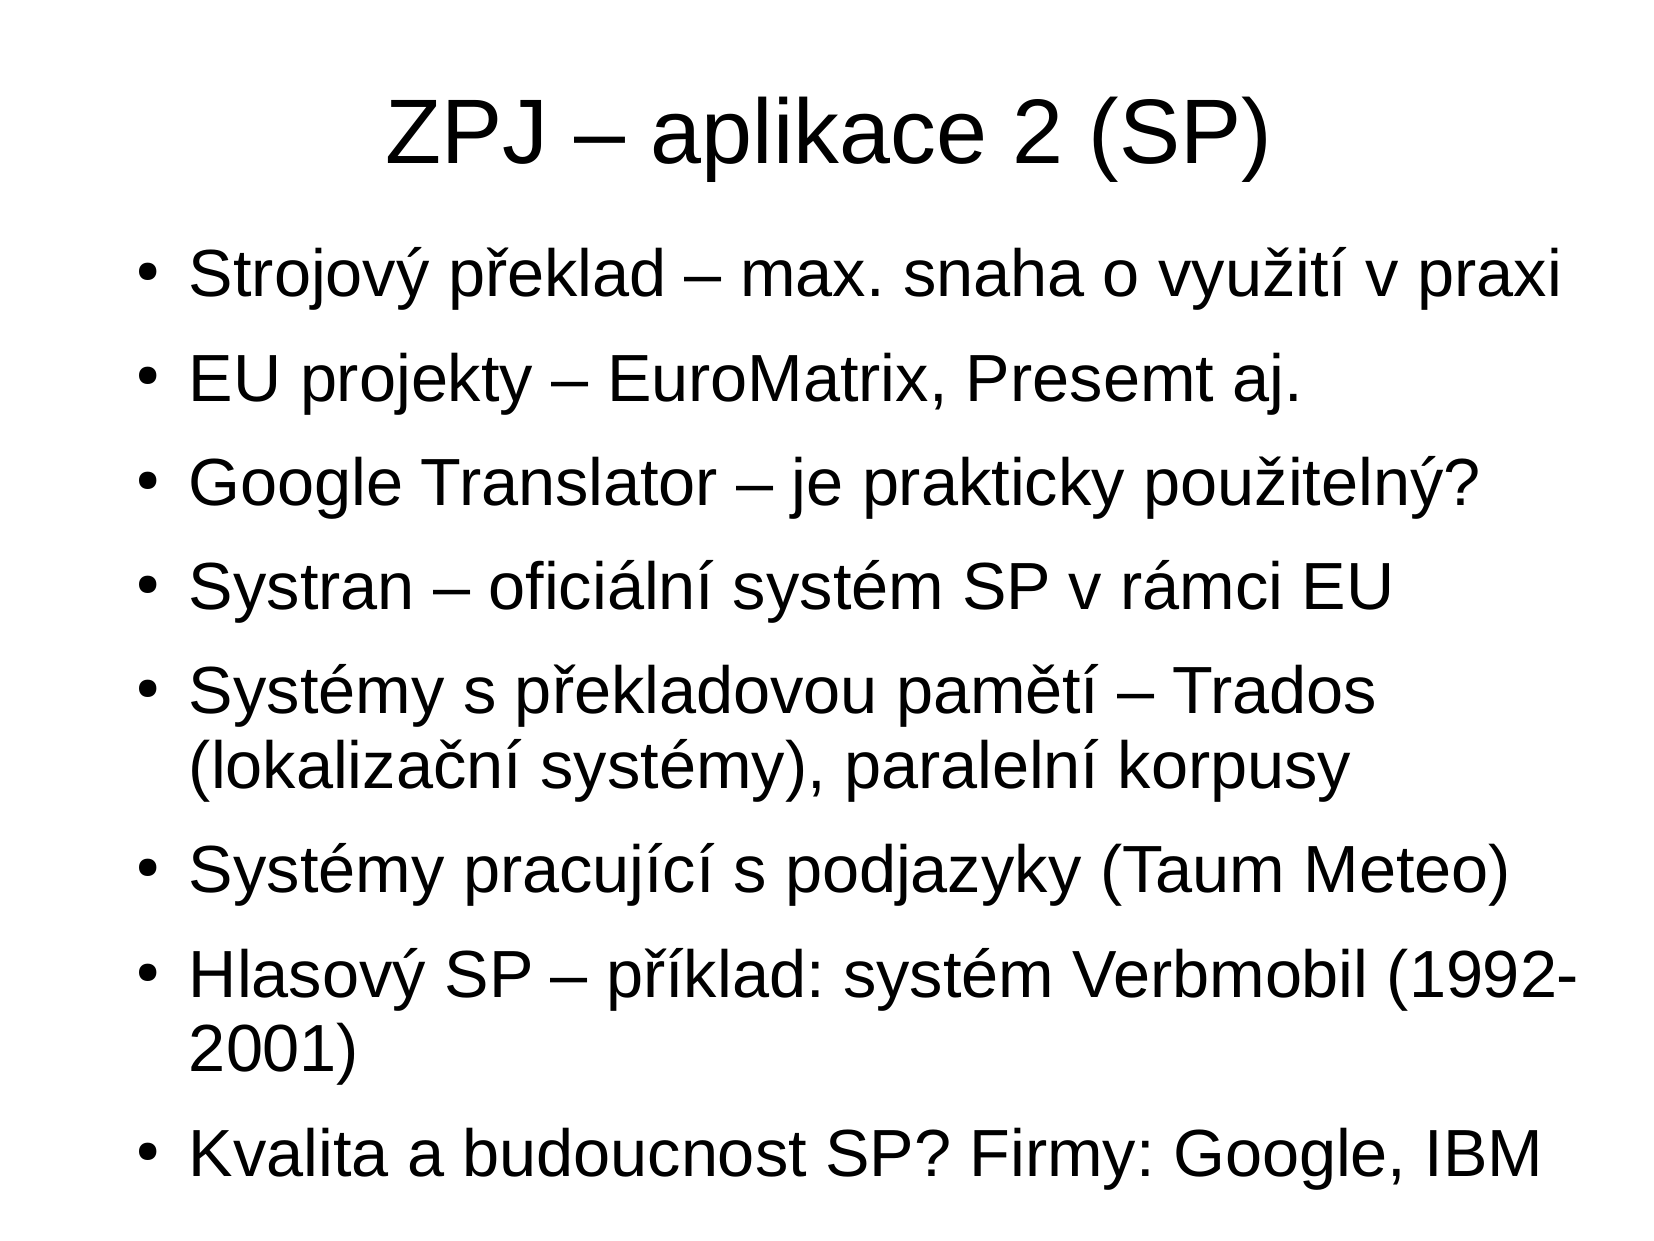

# ZPJ – aplikace 2 (SP)
Strojový překlad – max. snaha o využití v praxi
EU projekty – EuroMatrix, Presemt aj.
Google Translator – je prakticky použitelný?
Systran – oficiální systém SP v rámci EU
Systémy s překladovou pamětí – Trados (lokalizační systémy), paralelní korpusy
Systémy pracující s podjazyky (Taum Meteo)
Hlasový SP – příklad: systém Verbmobil (1992-2001)
Kvalita a budoucnost SP? Firmy: Google, IBM